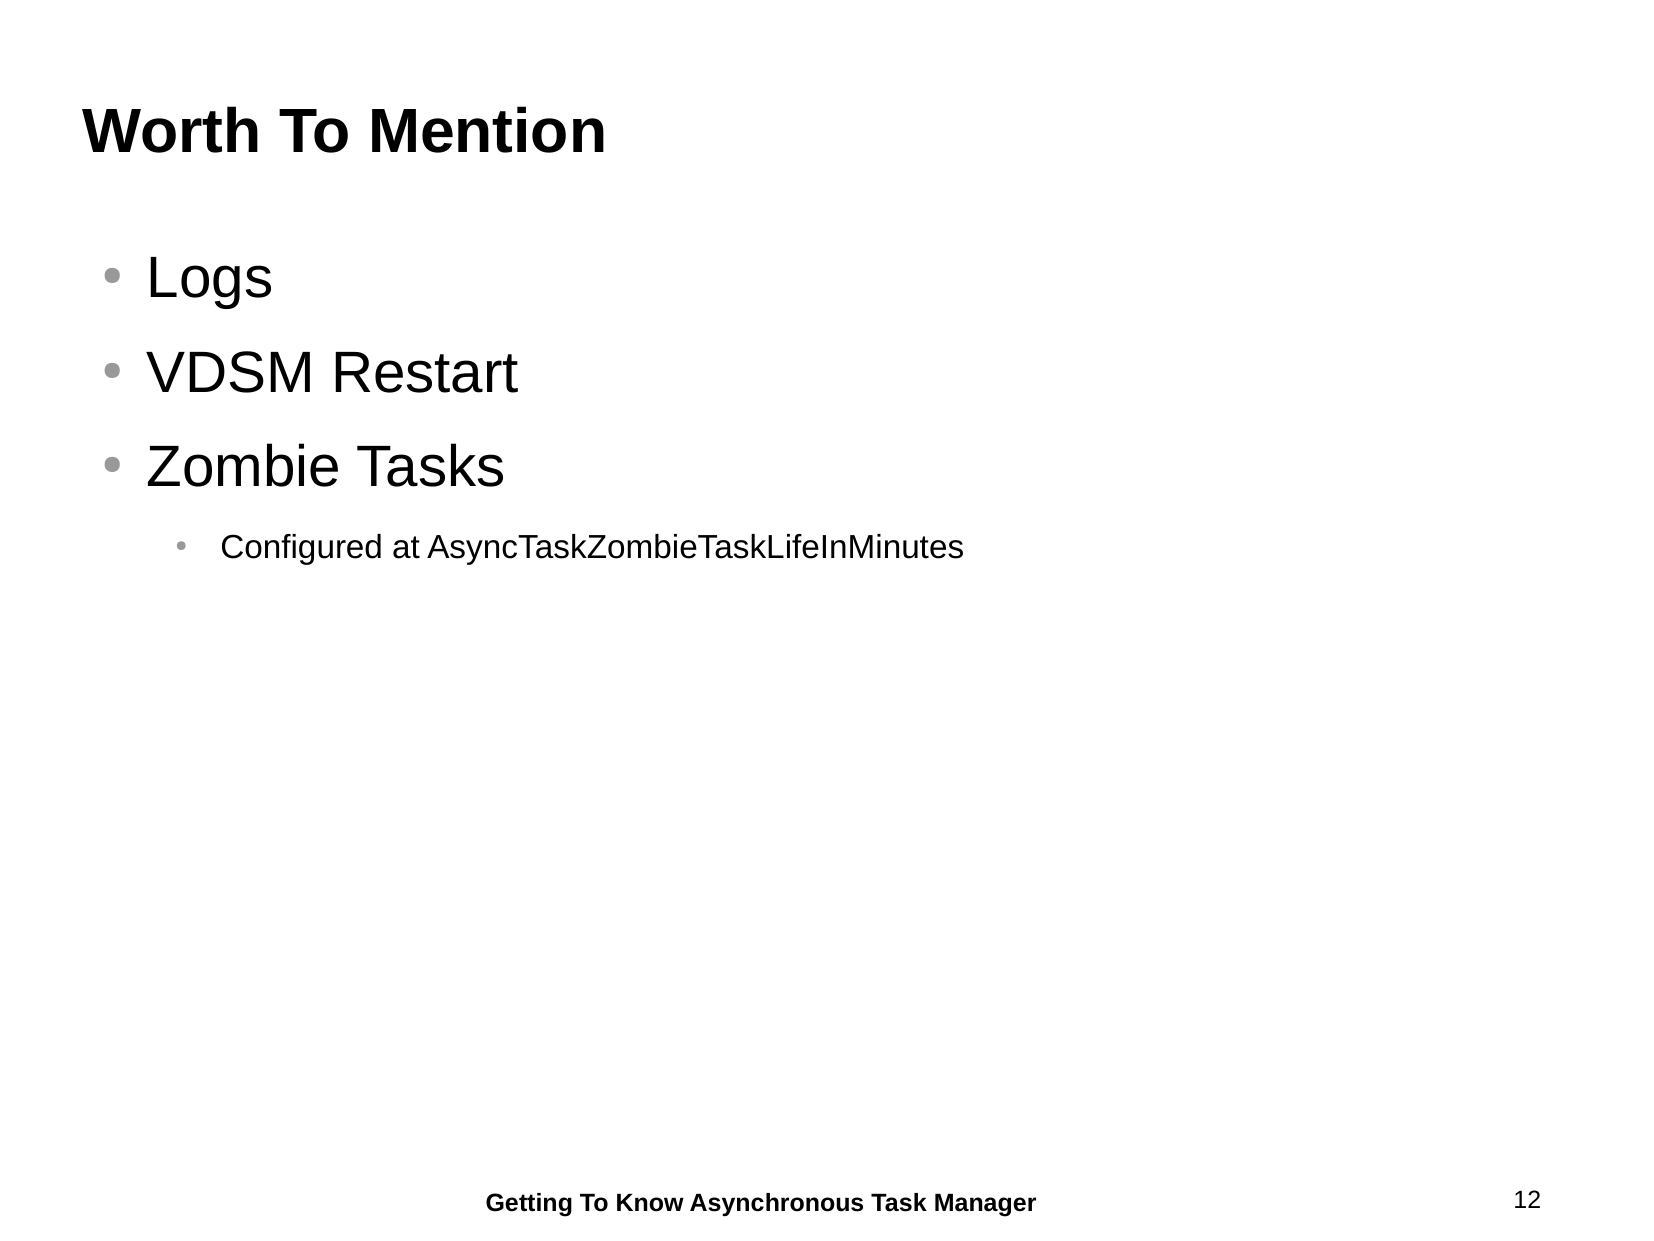

# Worth To Mention
Logs
VDSM Restart
Zombie Tasks
Configured at AsyncTaskZombieTaskLifeInMinutes